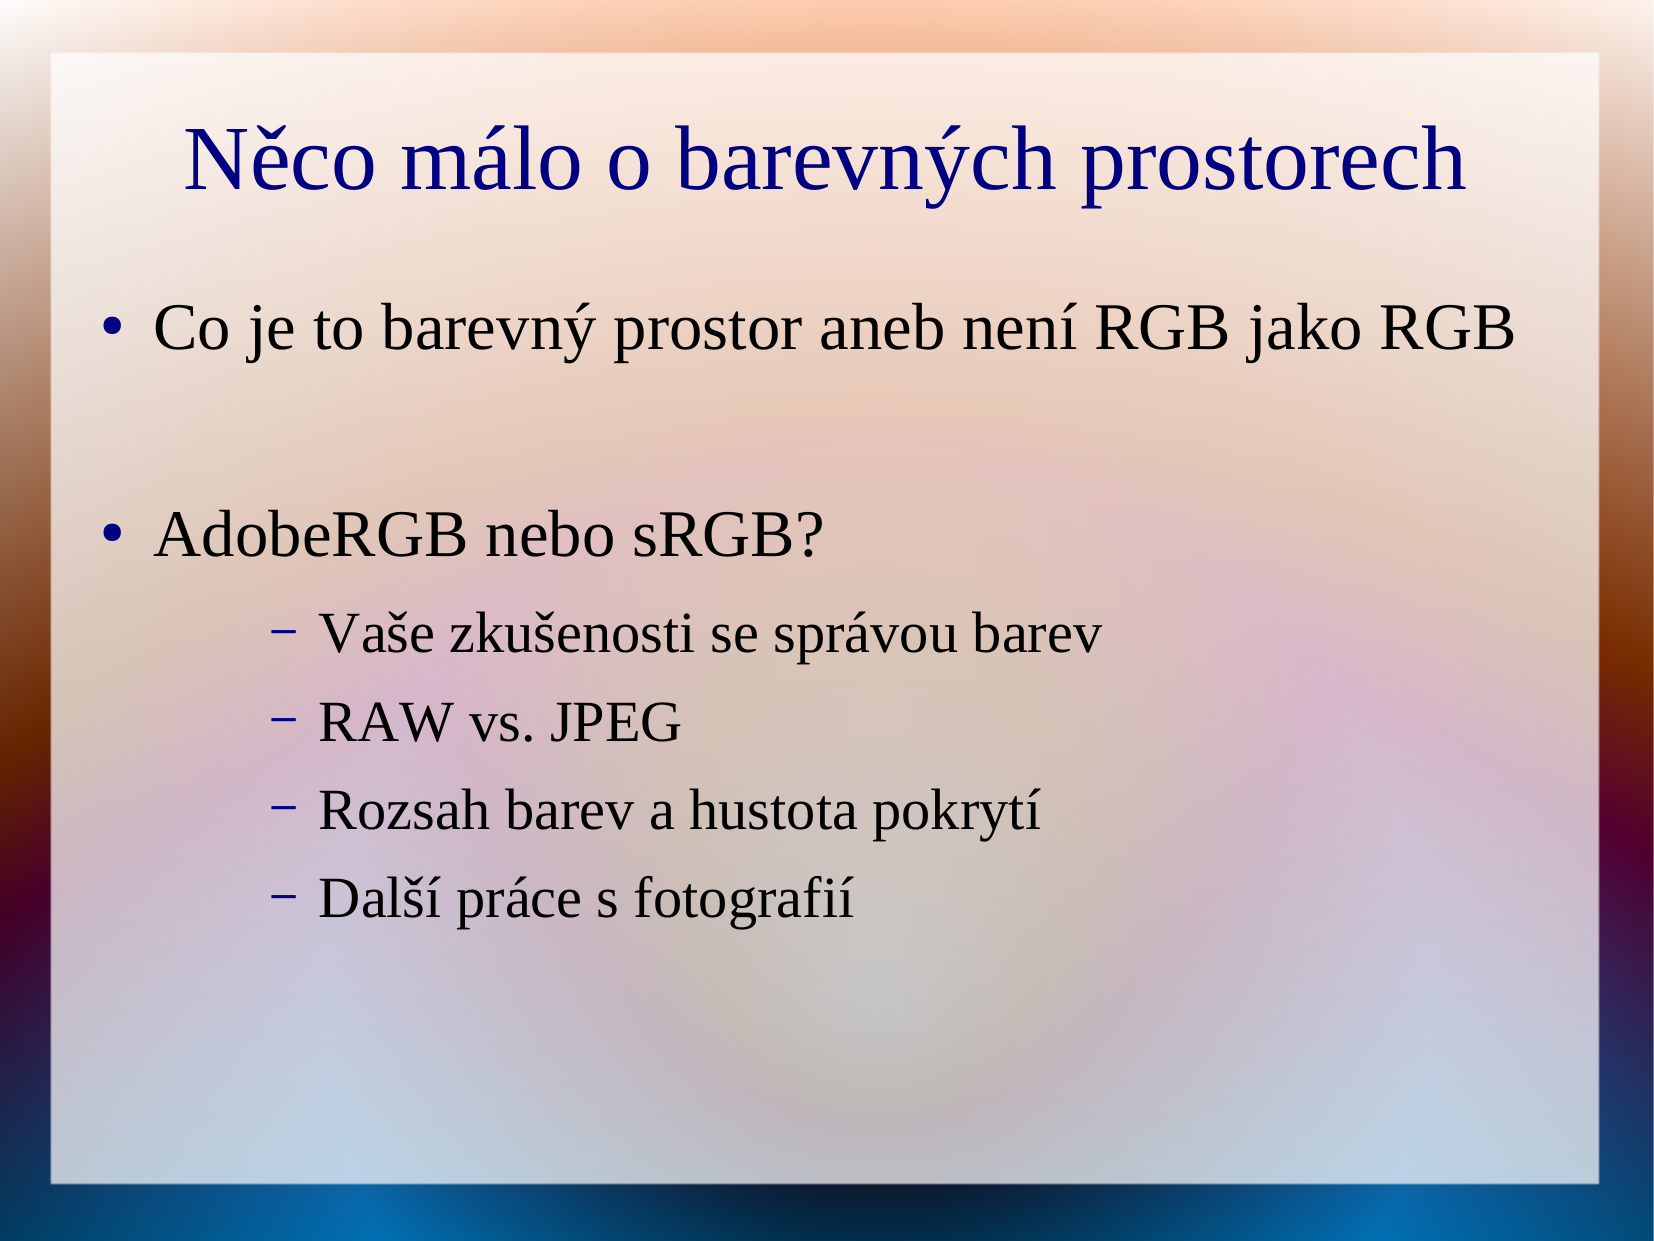

# Něco málo o barevných prostorech
Co je to barevný prostor aneb není RGB jako RGB
AdobeRGB nebo sRGB?
Vaše zkušenosti se správou barev
RAW vs. JPEG
Rozsah barev a hustota pokrytí
Další práce s fotografií